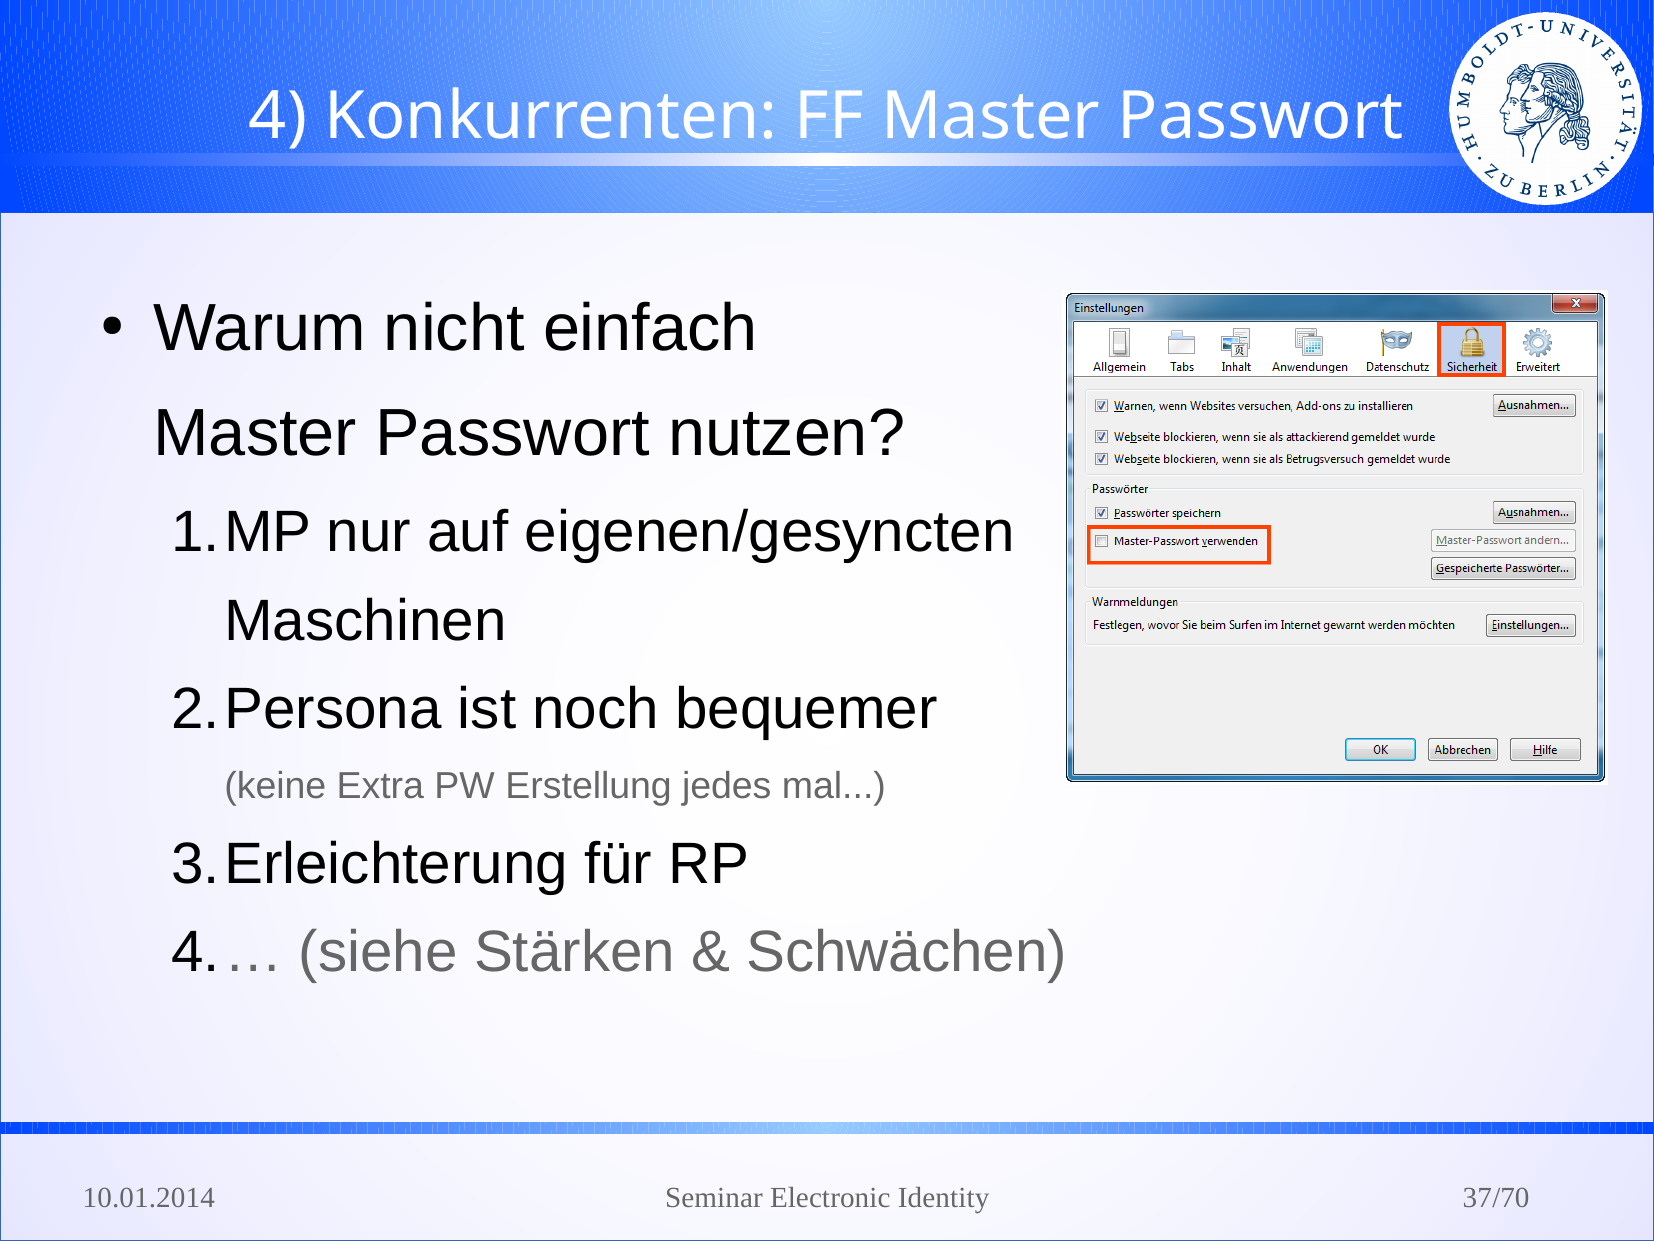

# 4) Konkurrenten: FF Master Passwort
Warum nicht einfach
Master Passwort nutzen?
MP nur auf eigenen/gesyncten
Maschinen
Persona ist noch bequemer
(keine Extra PW Erstellung jedes mal...)
Erleichterung für RP
… (siehe Stärken & Schwächen)
10.01.2014
Seminar Electronic Identity